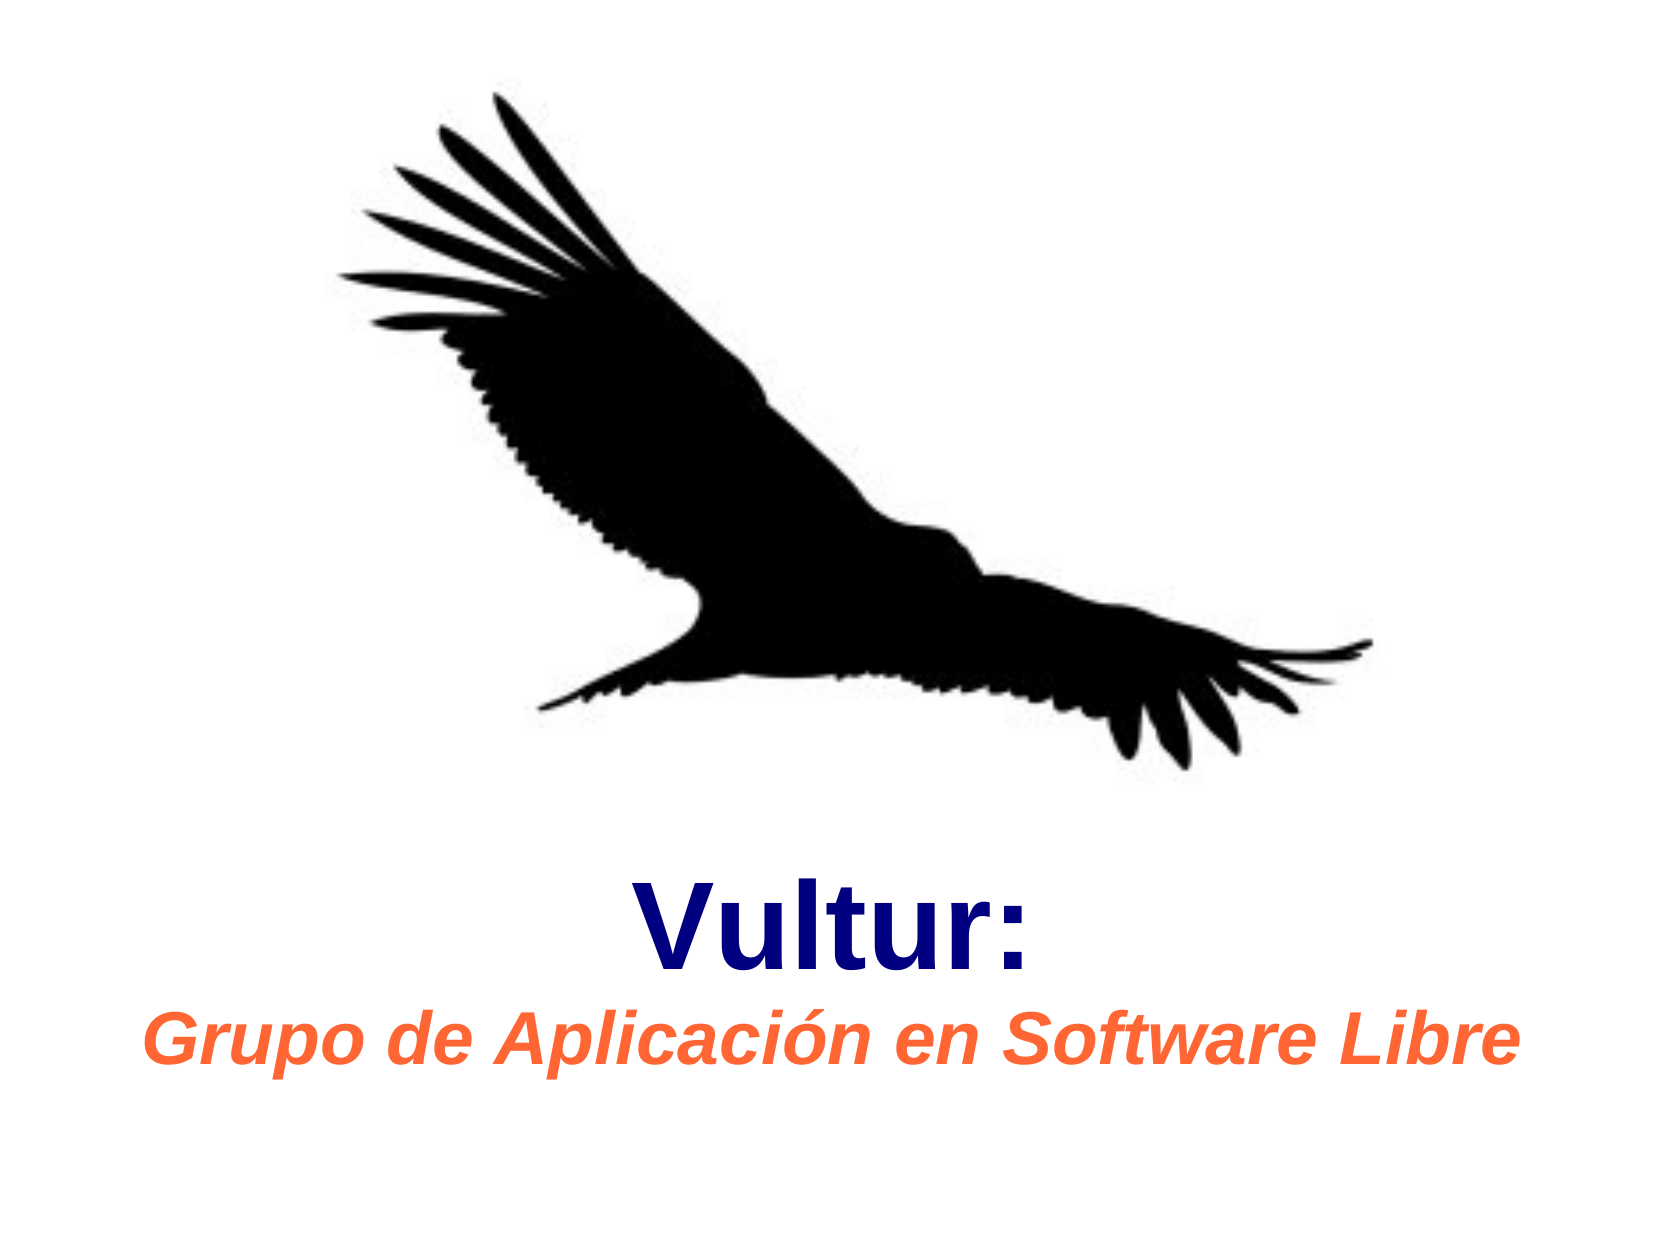

# Vultur: Grupo de Aplicación en Software Libre